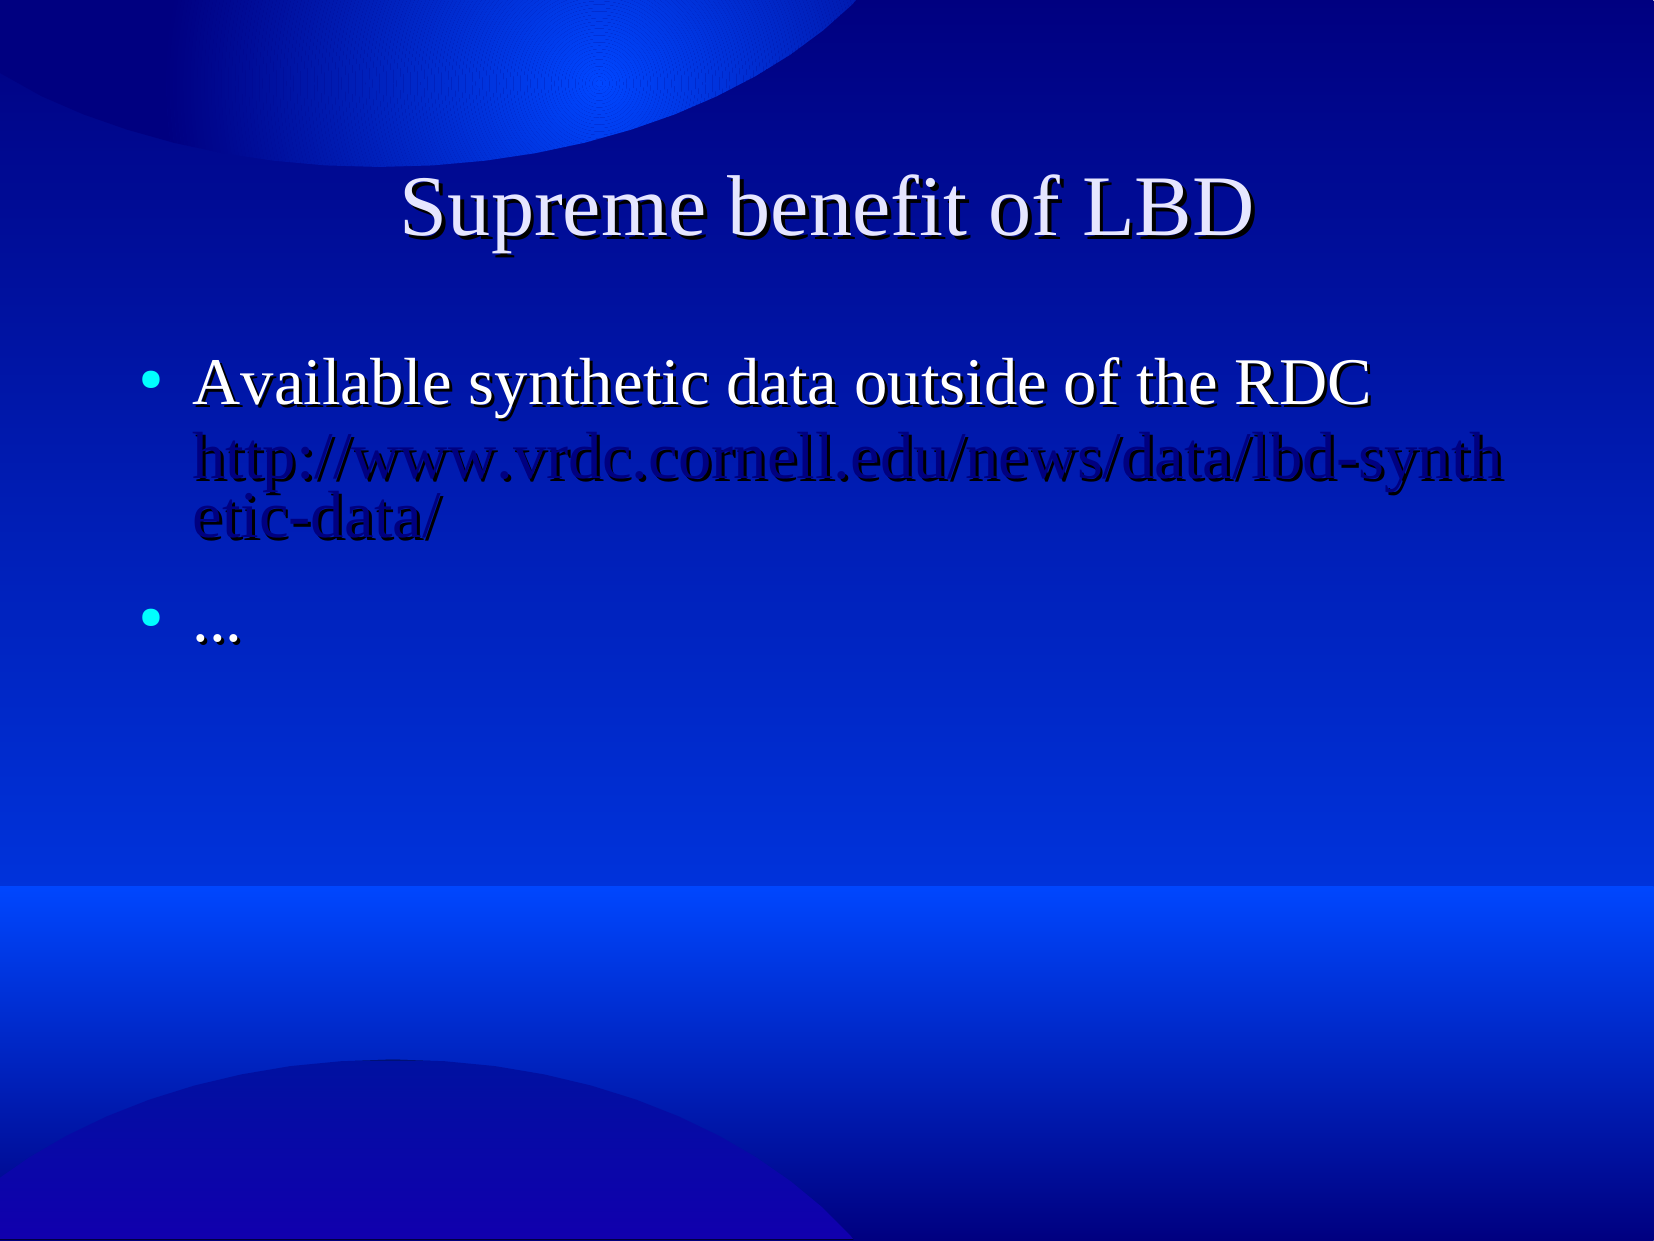

# Supreme benefit of LBD
Available synthetic data outside of the RDC
http://www.vrdc.cornell.edu/news/data/lbd-synthetic-data/
...